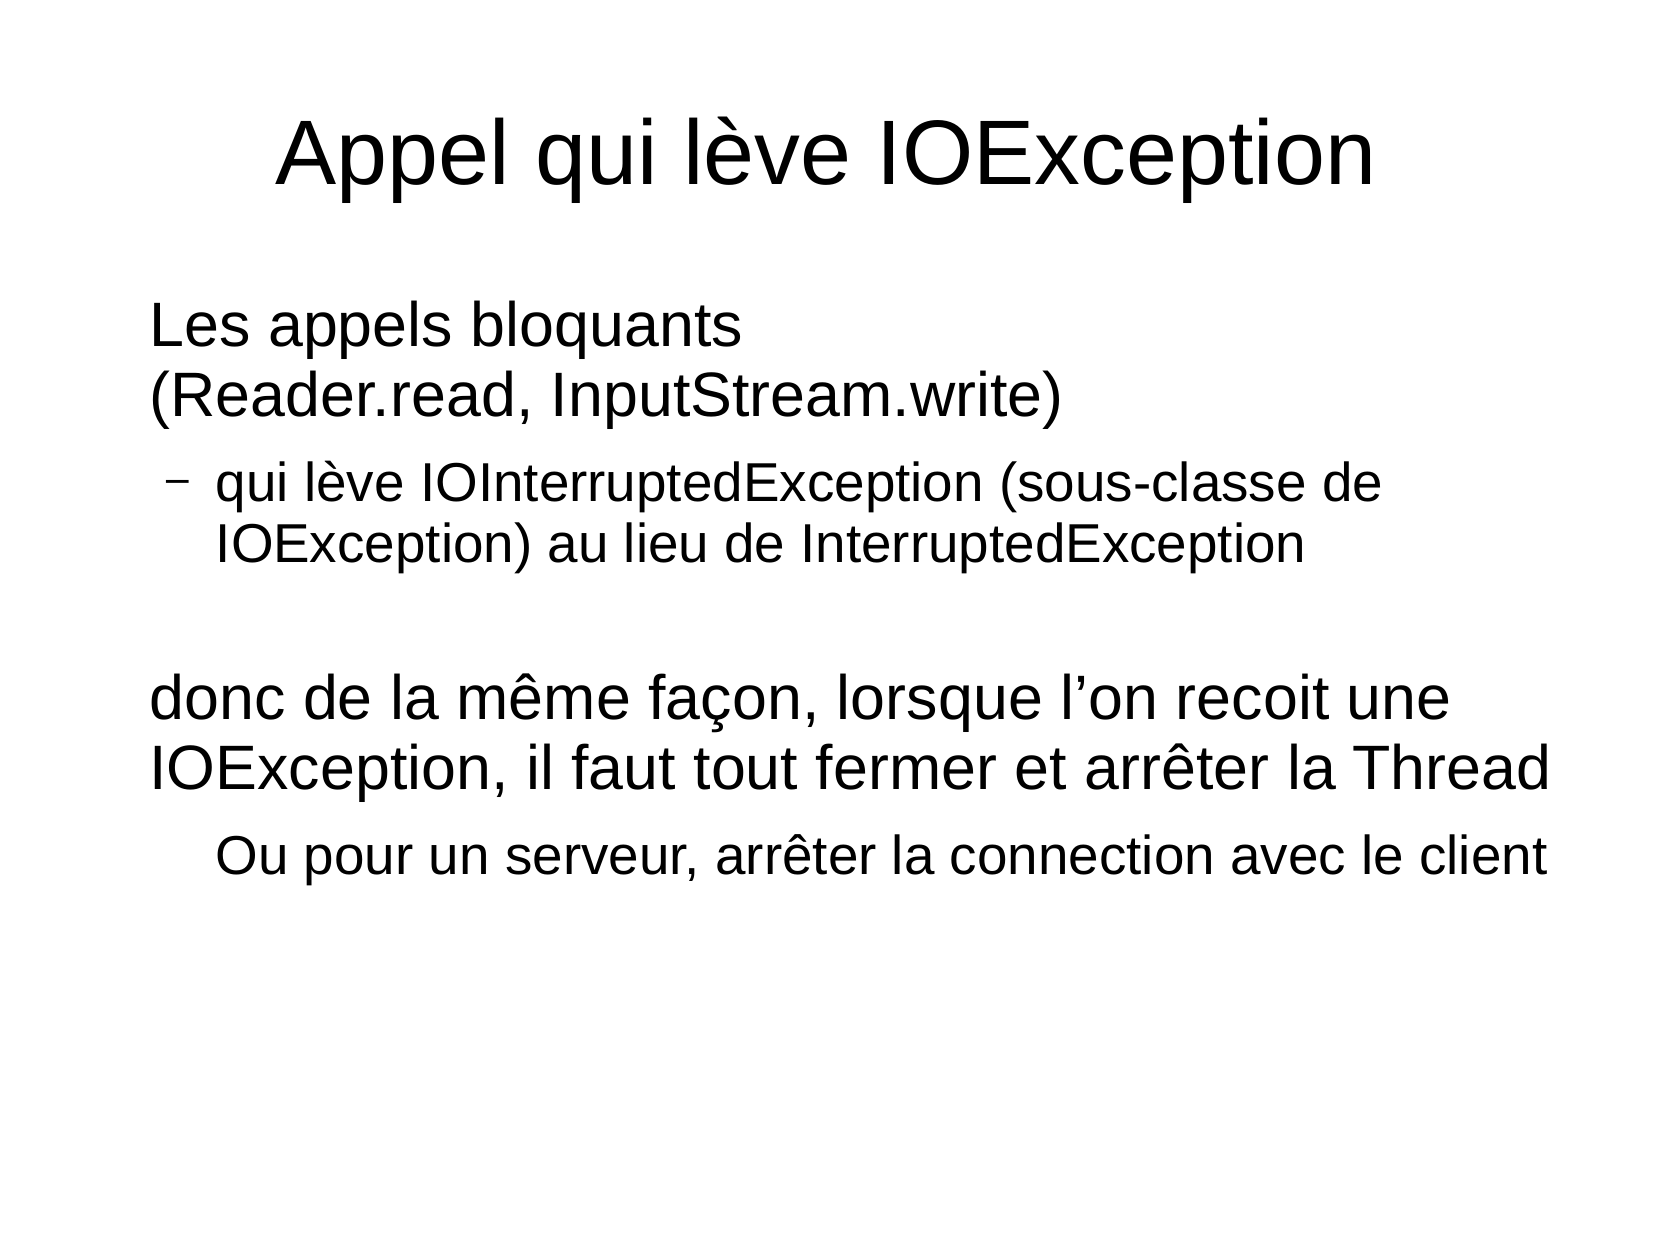

# Appel qui lève IOException
Les appels bloquants
(Reader.read, InputStream.write)
qui lève IOInterruptedException (sous-classe de IOException) au lieu de InterruptedException
donc de la même façon, lorsque l’on recoit une IOException, il faut tout fermer et arrêter la Thread
Ou pour un serveur, arrêter la connection avec le client